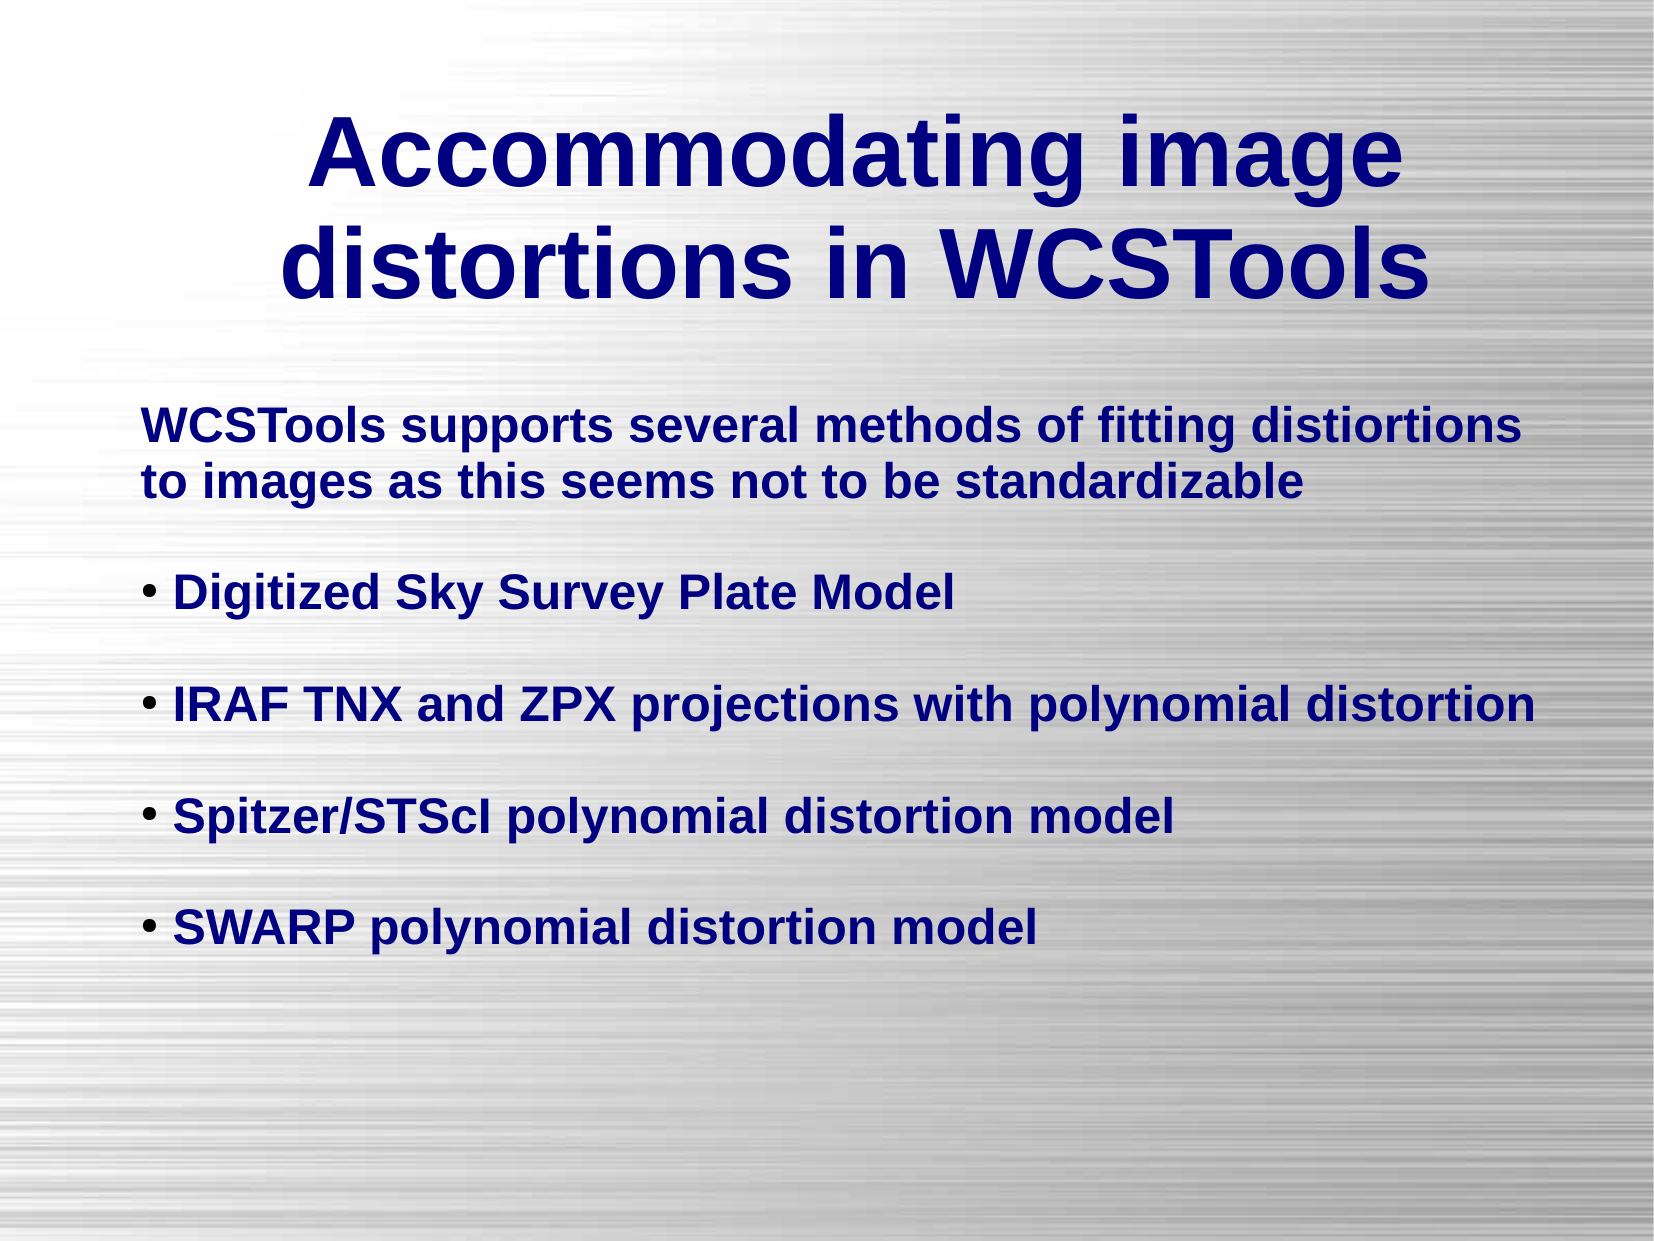

Accommodating image distortions in WCSTools
WCSTools supports several methods of fitting distiortions
to images as this seems not to be standardizable
 Digitized Sky Survey Plate Model
 IRAF TNX and ZPX projections with polynomial distortion
 Spitzer/STScI polynomial distortion model
 SWARP polynomial distortion model